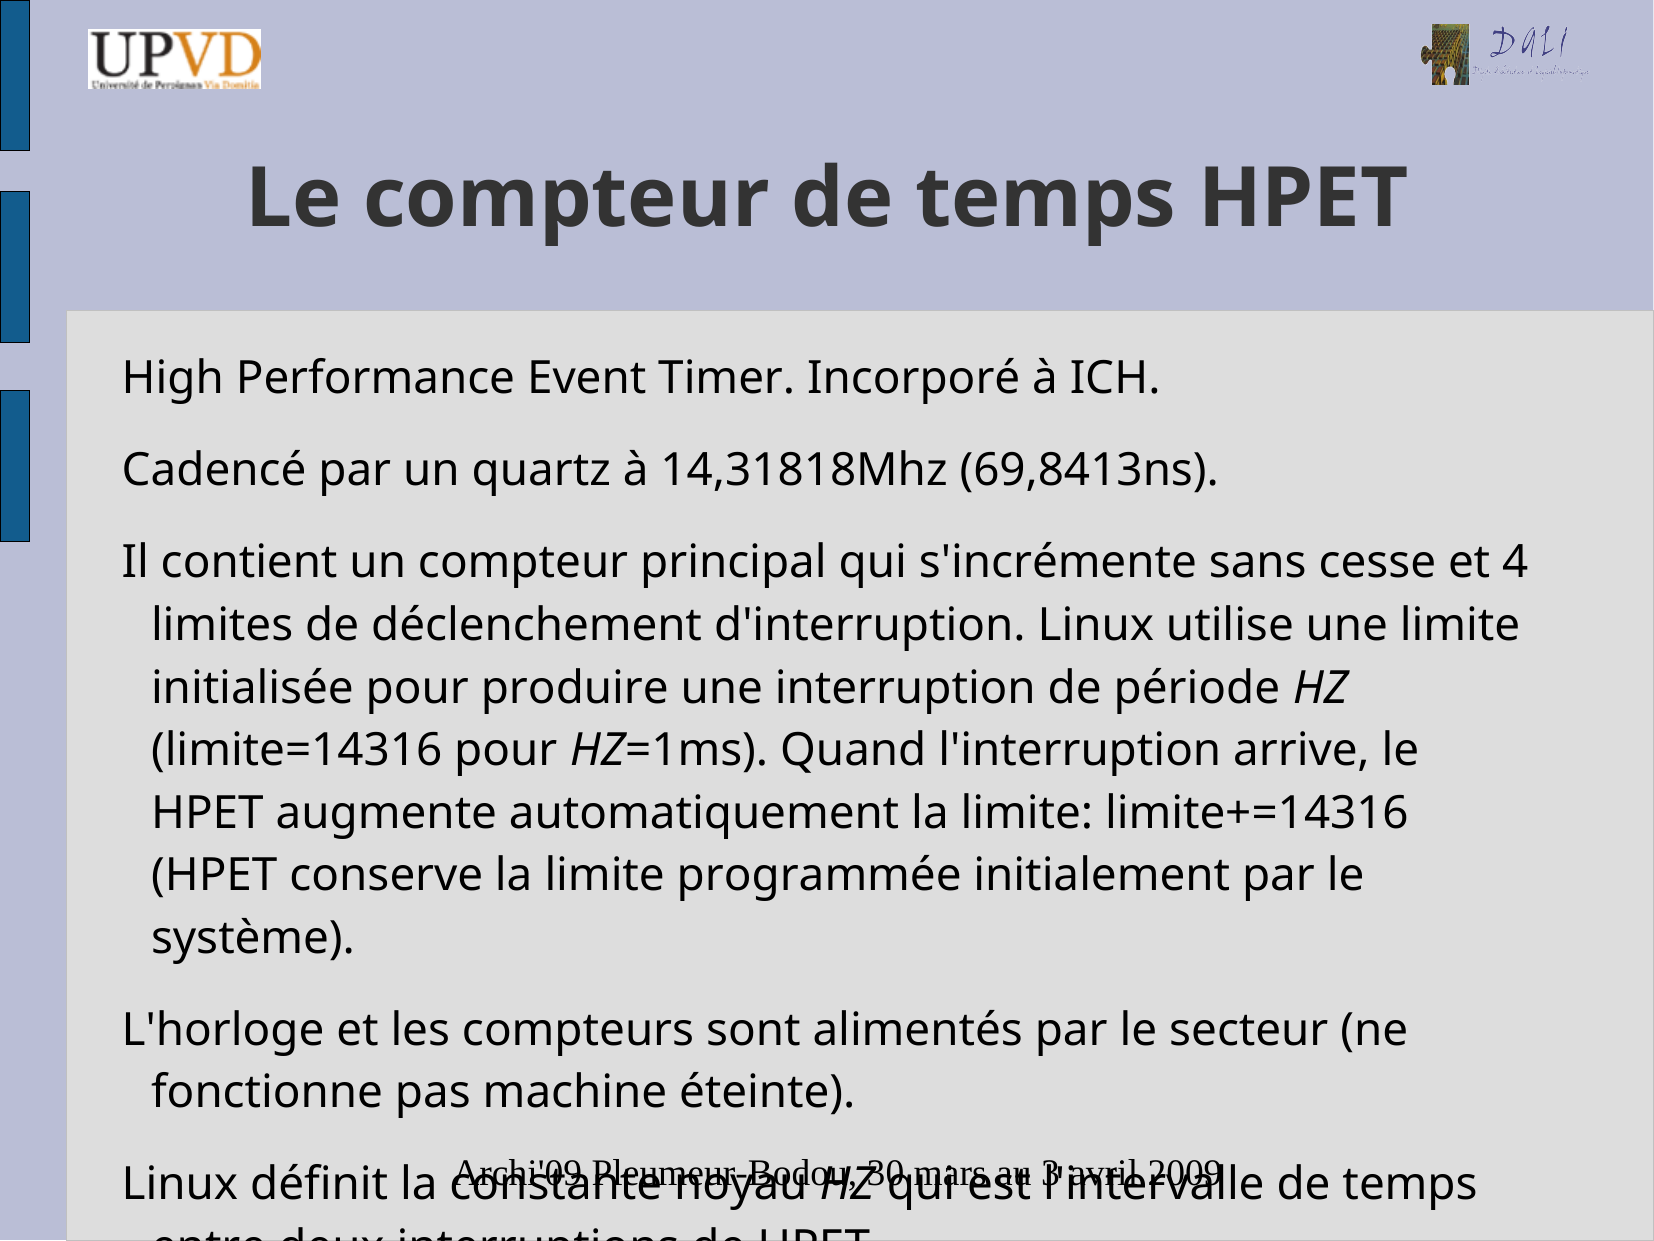

# Le compteur de temps HPET
High Performance Event Timer. Incorporé à ICH.
Cadencé par un quartz à 14,31818Mhz (69,8413ns).
Il contient un compteur principal qui s'incrémente sans cesse et 4 limites de déclenchement d'interruption. Linux utilise une limite initialisée pour produire une interruption de période HZ (limite=14316 pour HZ=1ms). Quand l'interruption arrive, le HPET augmente automatiquement la limite: limite+=14316 (HPET conserve la limite programmée initialement par le système).
L'horloge et les compteurs sont alimentés par le secteur (ne fonctionne pas machine éteinte).
Linux définit la constante noyau HZ qui est l'intervalle de temps entre deux interruptions de HPET.
Archi'09 Pleumeur-Bodou, 30 mars au 3 avril 2009